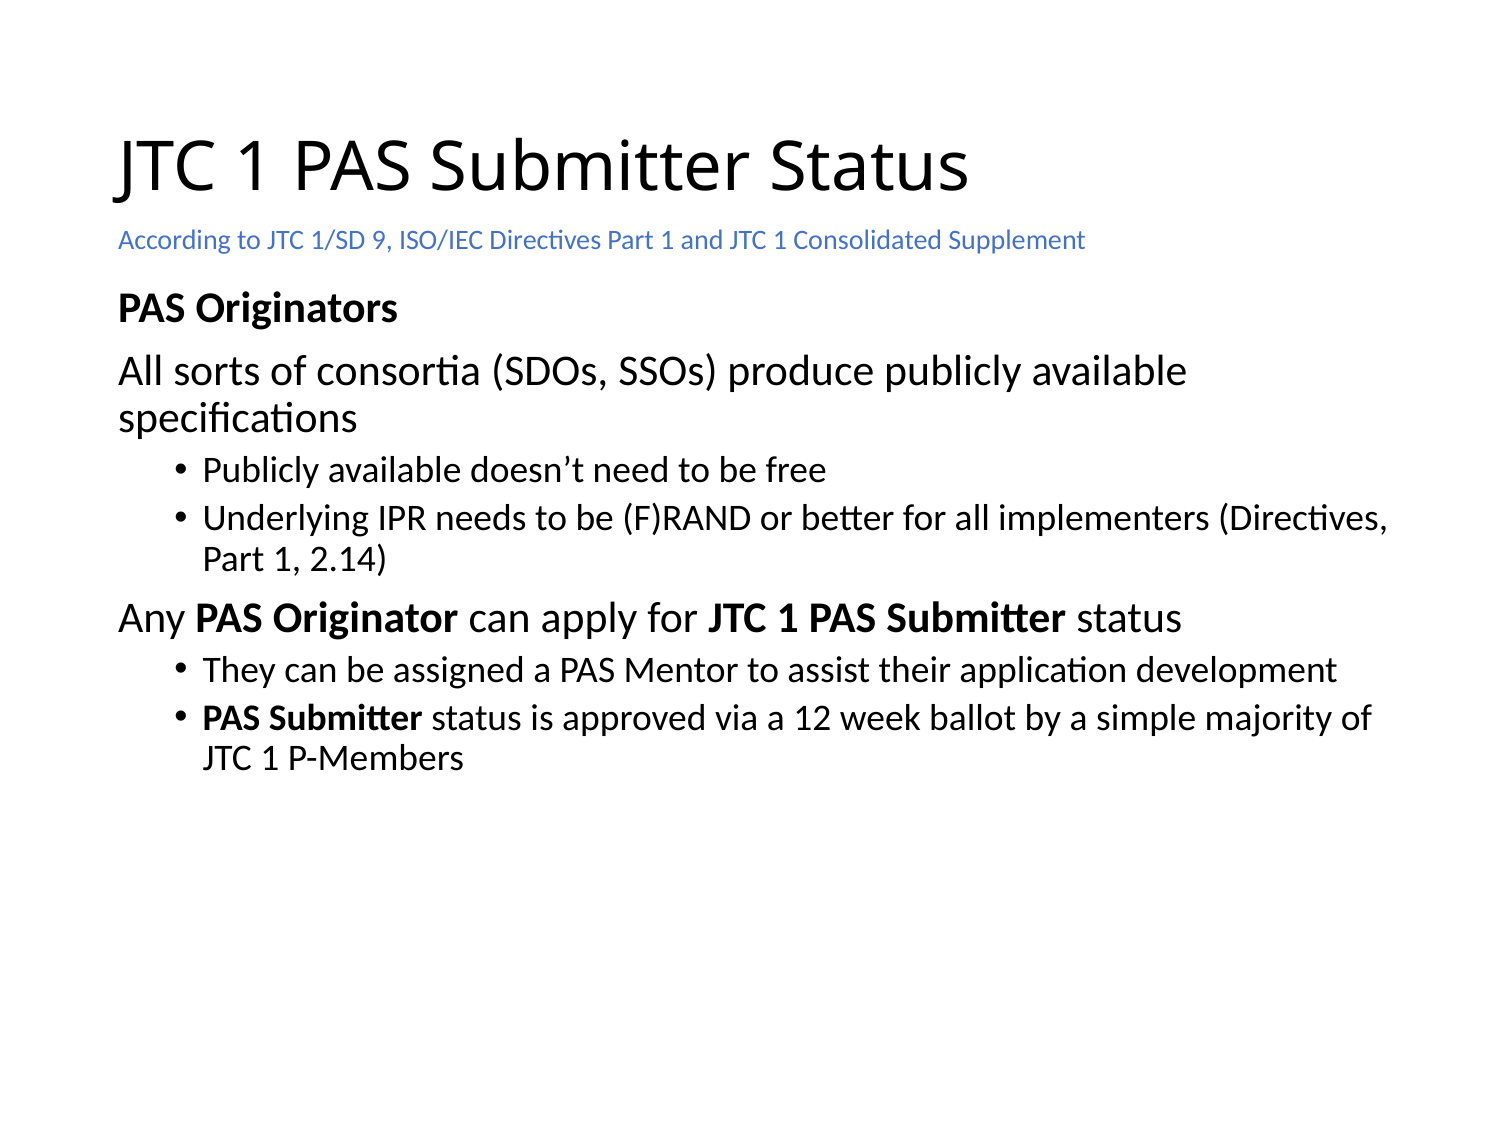

# JTC 1 PAS Submitter Status
According to JTC 1/SD 9, ISO/IEC Directives Part 1 and JTC 1 Consolidated Supplement
PAS Originators
All sorts of consortia (SDOs, SSOs) produce publicly available specifications
Publicly available doesn’t need to be free
Underlying IPR needs to be (F)RAND or better for all implementers (Directives, Part 1, 2.14)
Any PAS Originator can apply for JTC 1 PAS Submitter status
They can be assigned a PAS Mentor to assist their application development
PAS Submitter status is approved via a 12 week ballot by a simple majority of
JTC 1 P-Members